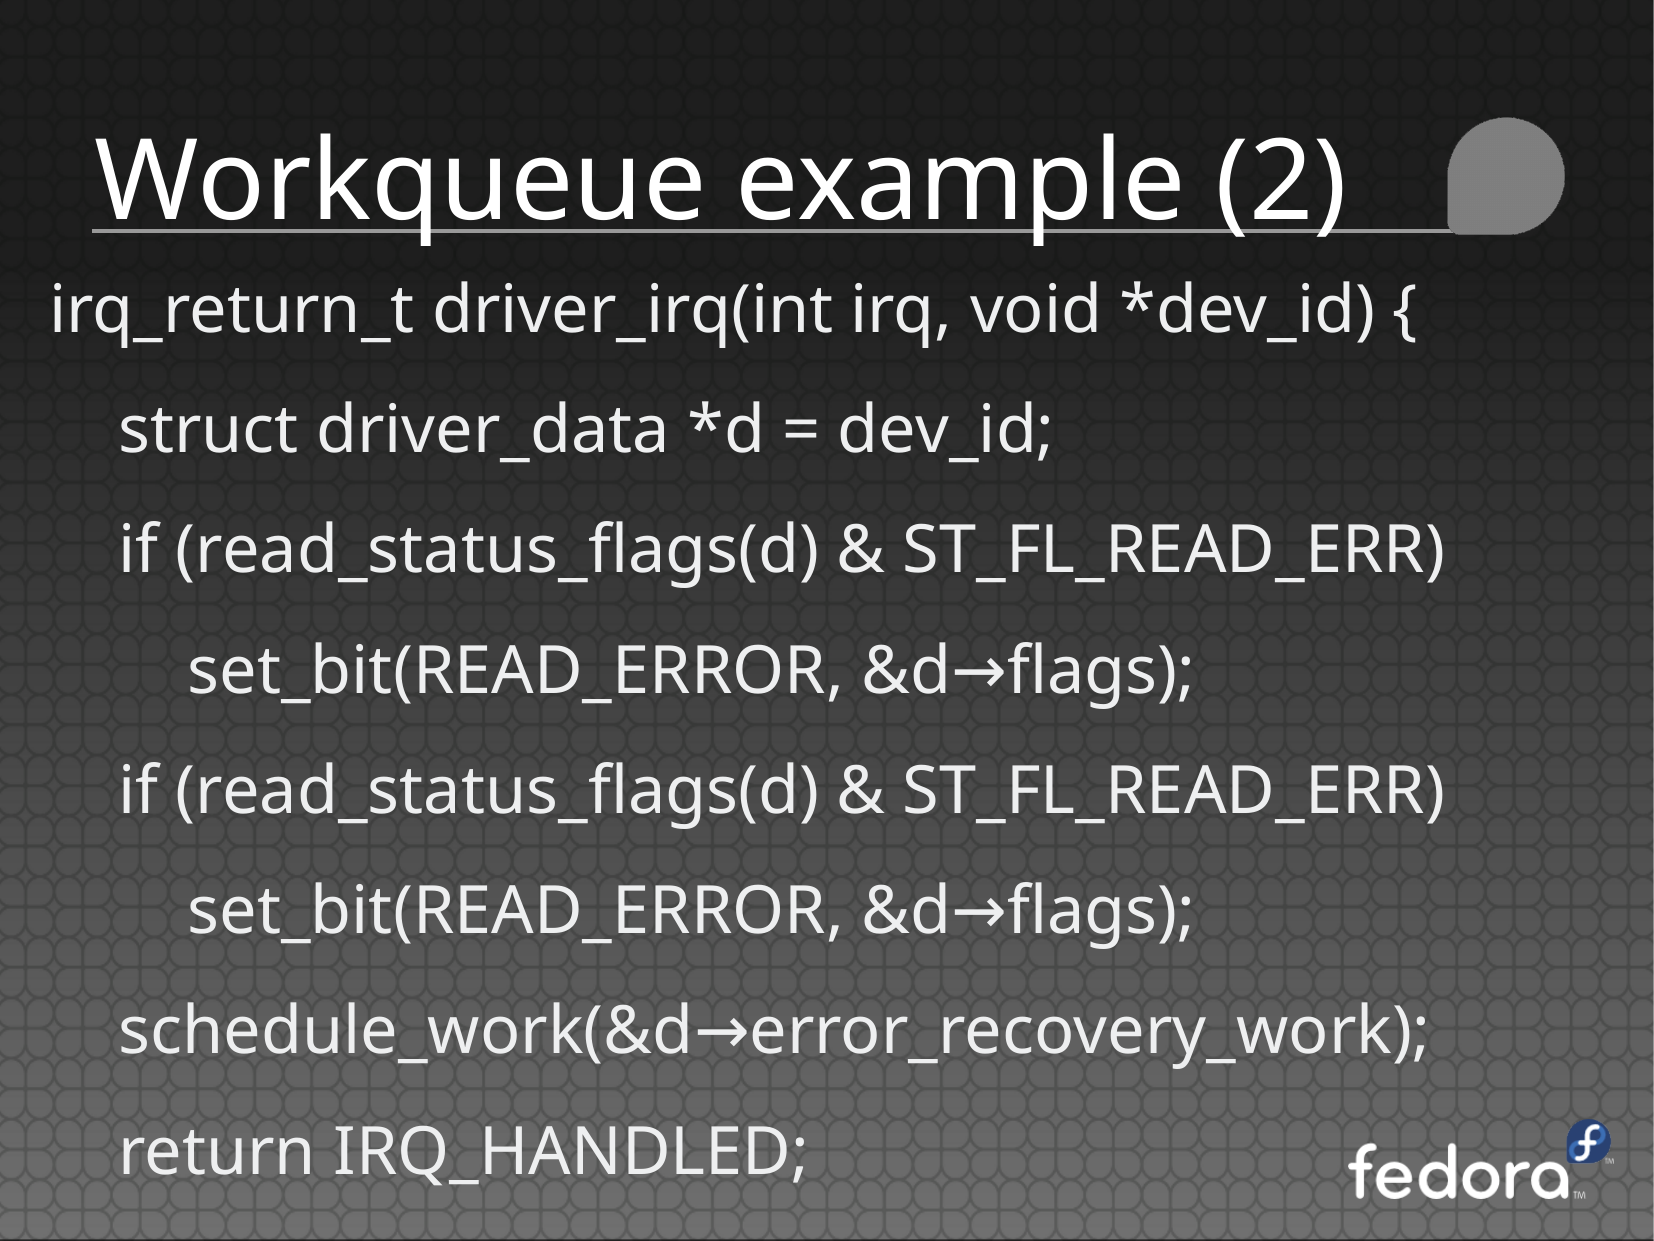

Workqueue example (2)
# irq_return_t driver_irq(int irq, void *dev_id) {
 struct driver_data *d = dev_id;
 if (read_status_flags(d) & ST_FL_READ_ERR)
 set_bit(READ_ERROR, &d→flags);
 if (read_status_flags(d) & ST_FL_READ_ERR)
 set_bit(READ_ERROR, &d→flags);
 schedule_work(&d→error_recovery_work);
 return IRQ_HANDLED;
}